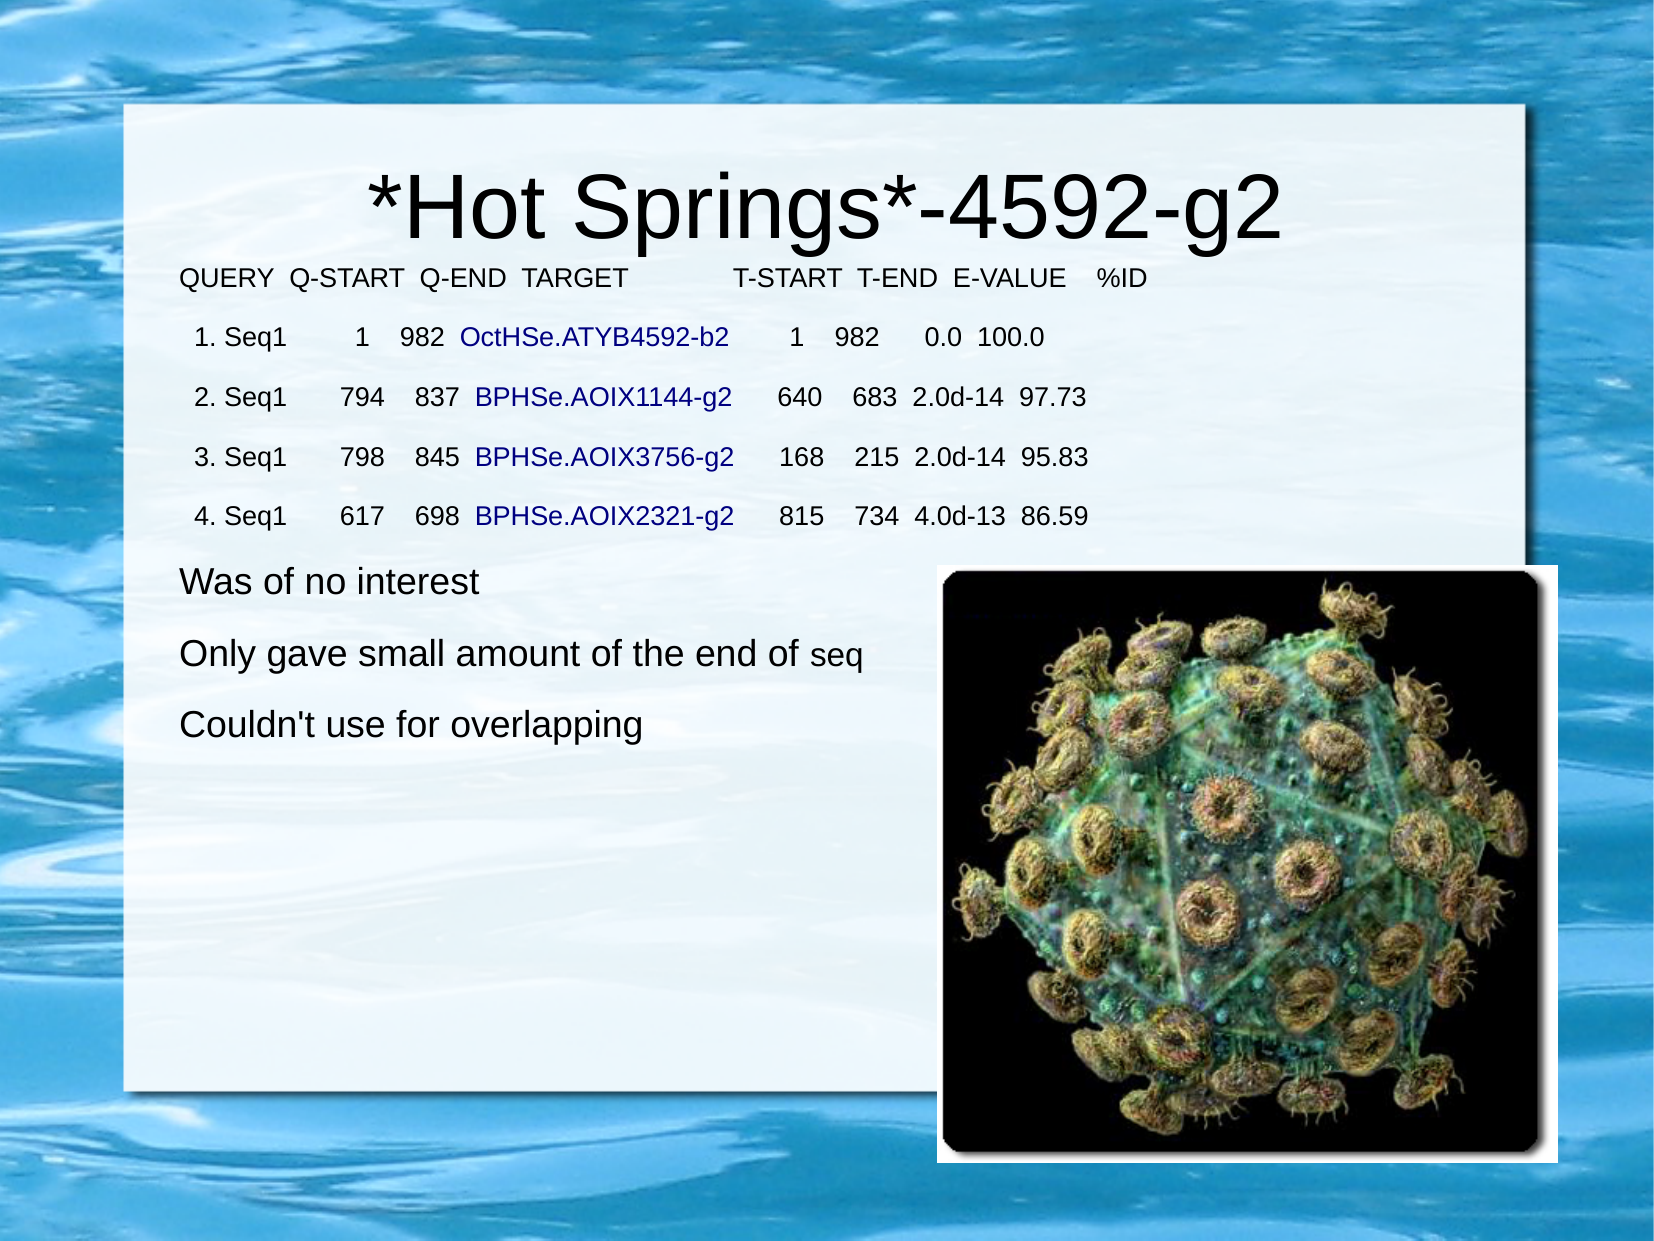

# *Hot Springs*-4592-g2
QUERY Q-START Q-END TARGET T-START T-END E-VALUE %ID
 1. Seq1 1 982 OctHSe.ATYB4592-b2 1 982 0.0 100.0
 2. Seq1 794 837 BPHSe.AOIX1144-g2 640 683 2.0d-14 97.73
 3. Seq1 798 845 BPHSe.AOIX3756-g2 168 215 2.0d-14 95.83
 4. Seq1 617 698 BPHSe.AOIX2321-g2 815 734 4.0d-13 86.59
Was of no interest
Only gave small amount of the end of seq
Couldn't use for overlapping